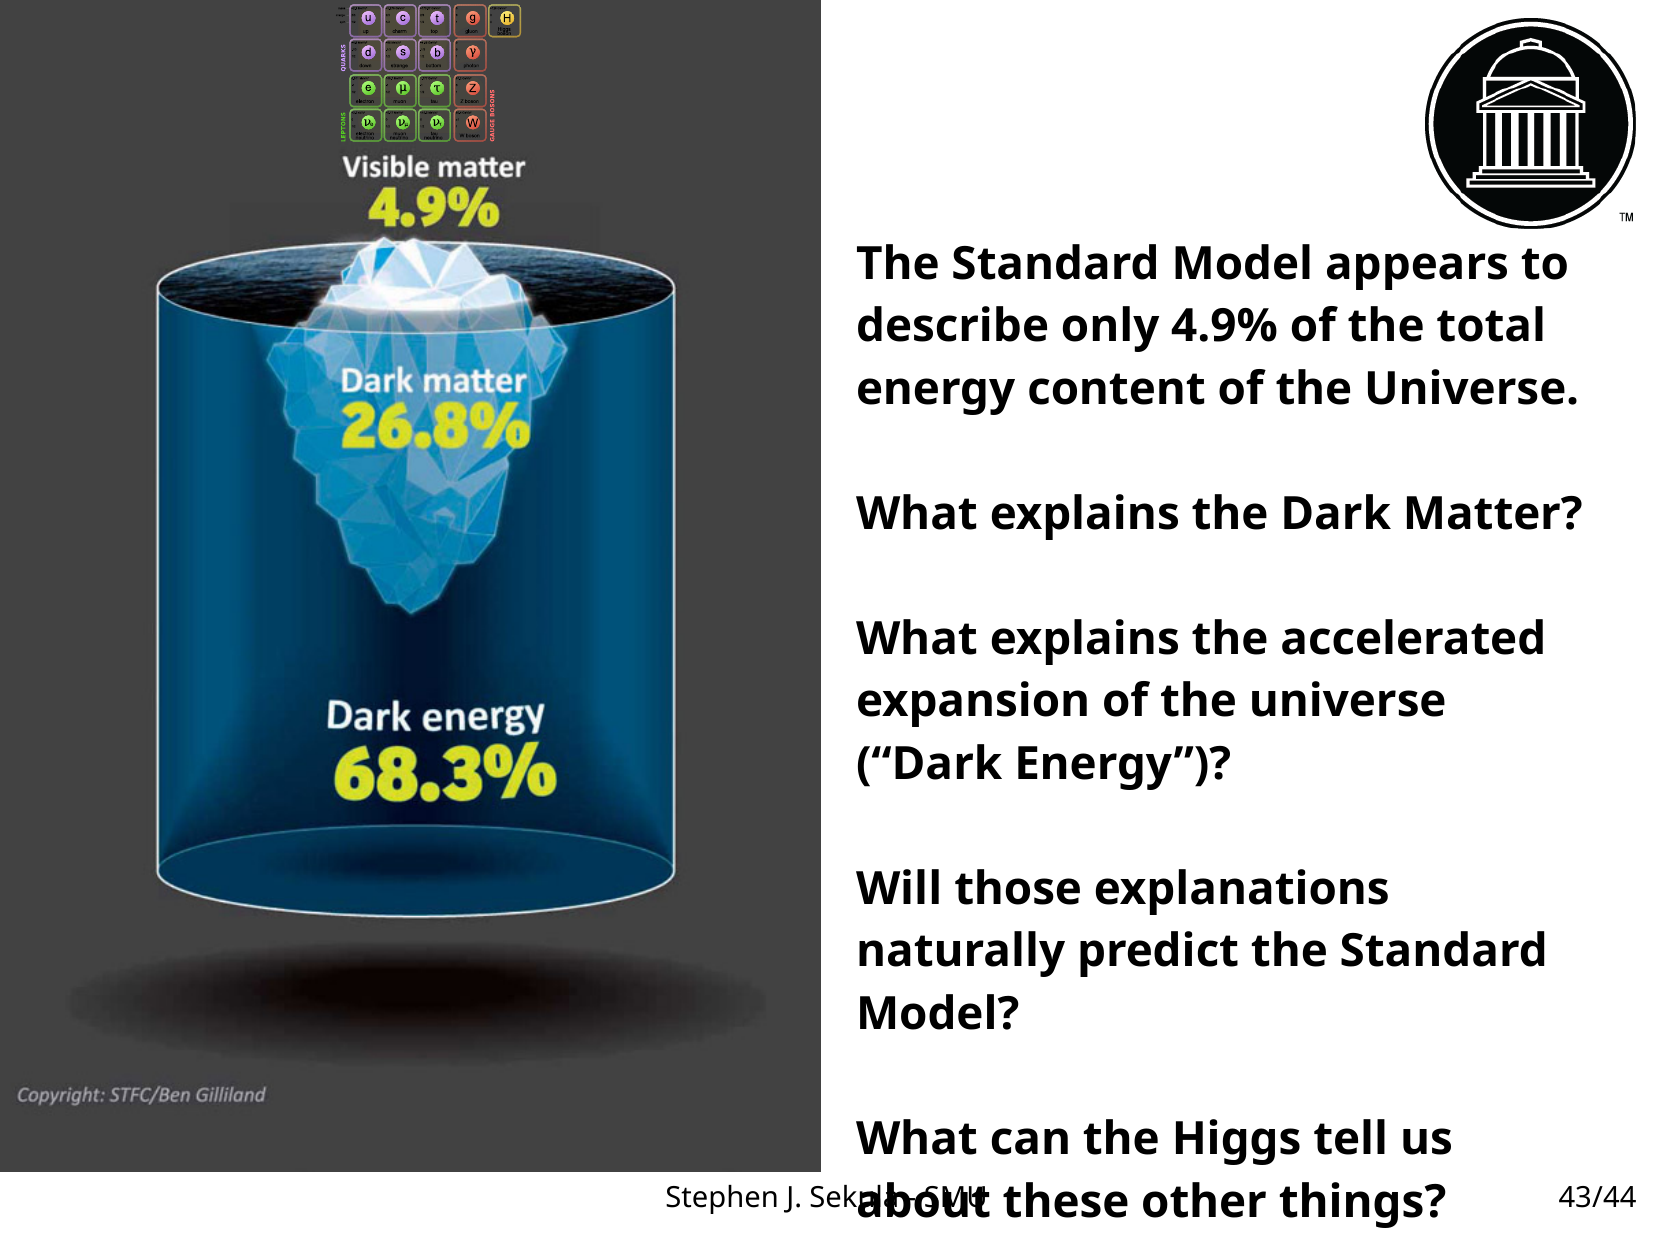

The Standard Model appears to describe only 4.9% of the total energy content of the Universe.
What explains the Dark Matter?
What explains the accelerated expansion of the universe (“Dark Energy”)?
Will those explanations naturally predict the Standard Model?
What can the Higgs tell us about these other things?
43
Stephen J. Sekula - SMU